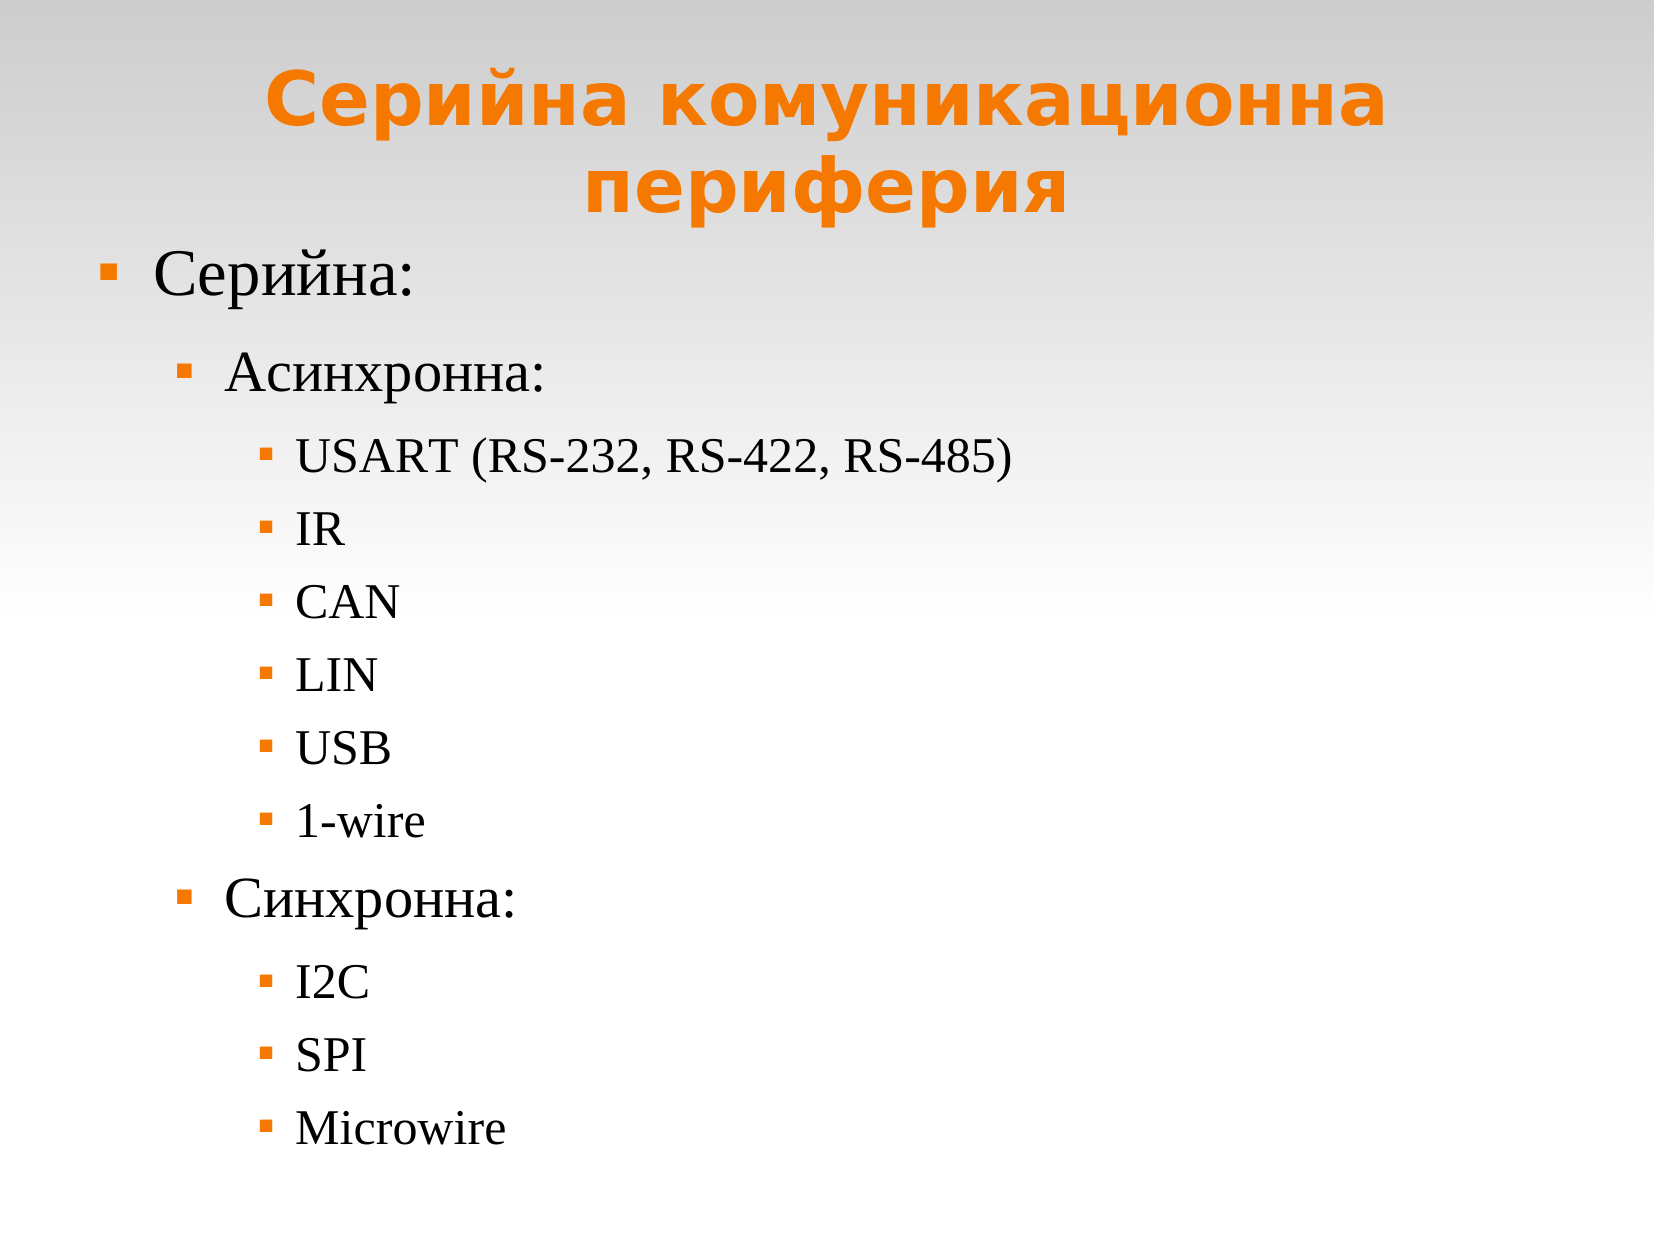

# Серийна комуникационна периферия
Серийна:
Асинхронна:
USART (RS-232, RS-422, RS-485)
IR
CAN
LIN
USB
1-wire
Синхронна:
I2C
SPI
Microwire